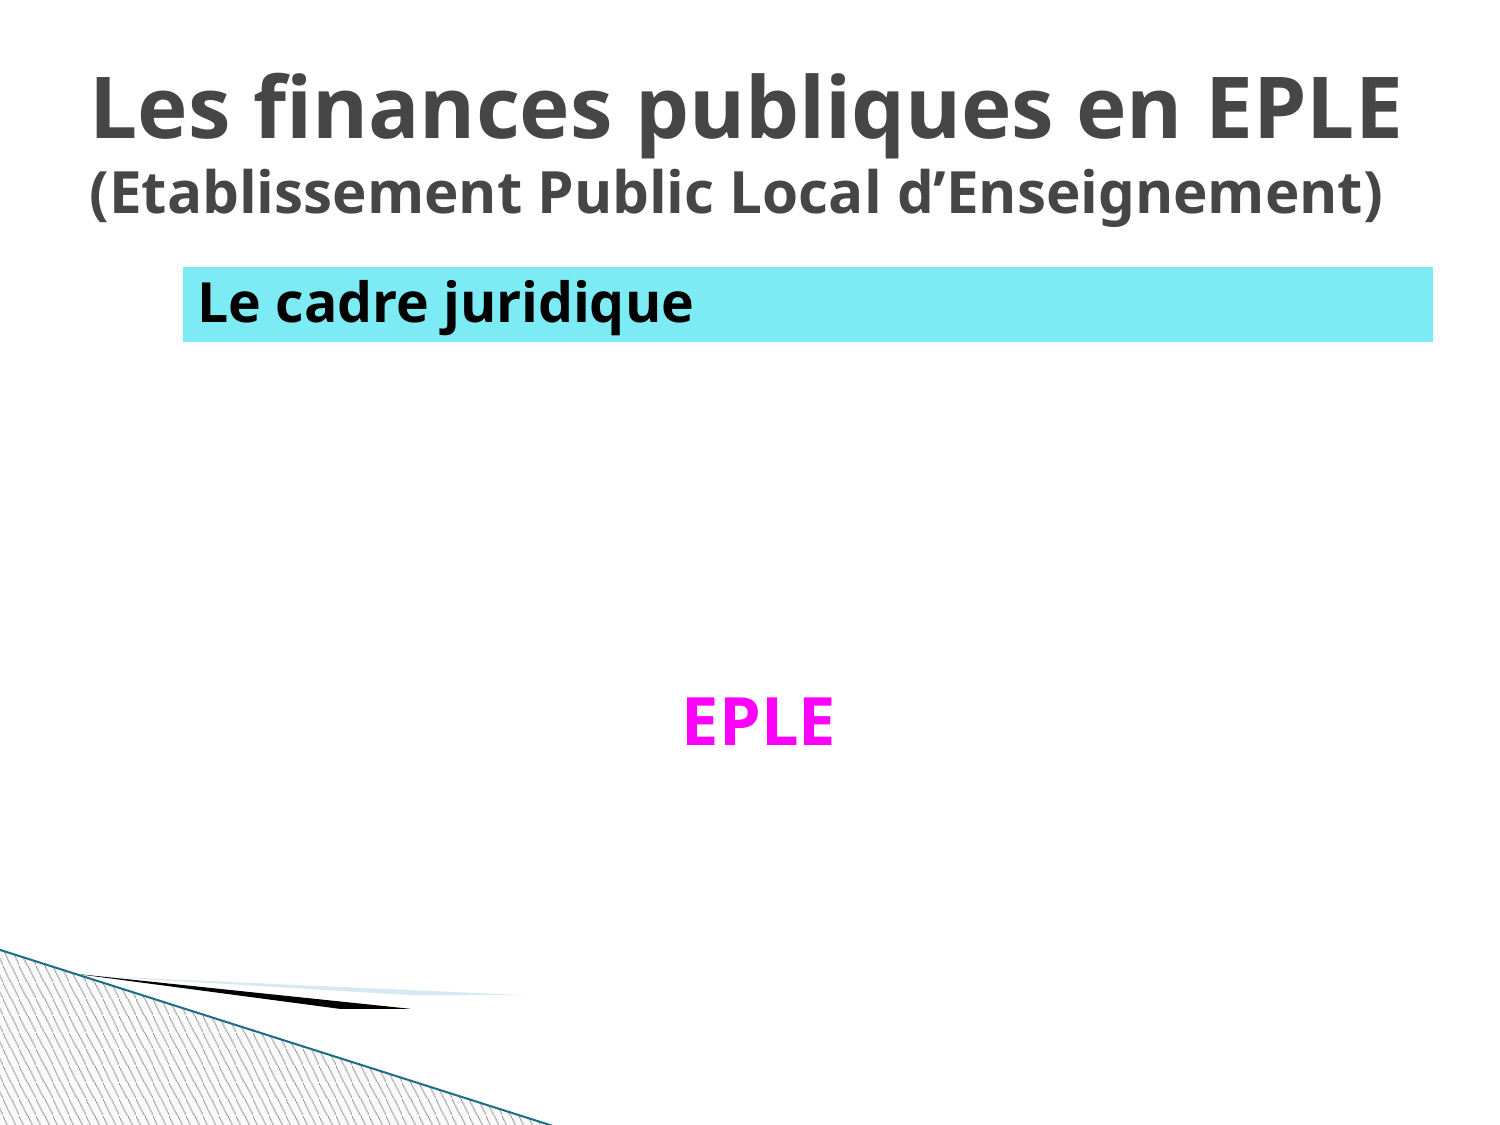

Les finances publiques en EPLE
(Etablissement Public Local d’Enseignement)
# Le cadre juridique
Personne morale de droit public
Budget propre voté par le CA
EPLE
Autonomie juridique et financière
Spécialité: enseignement